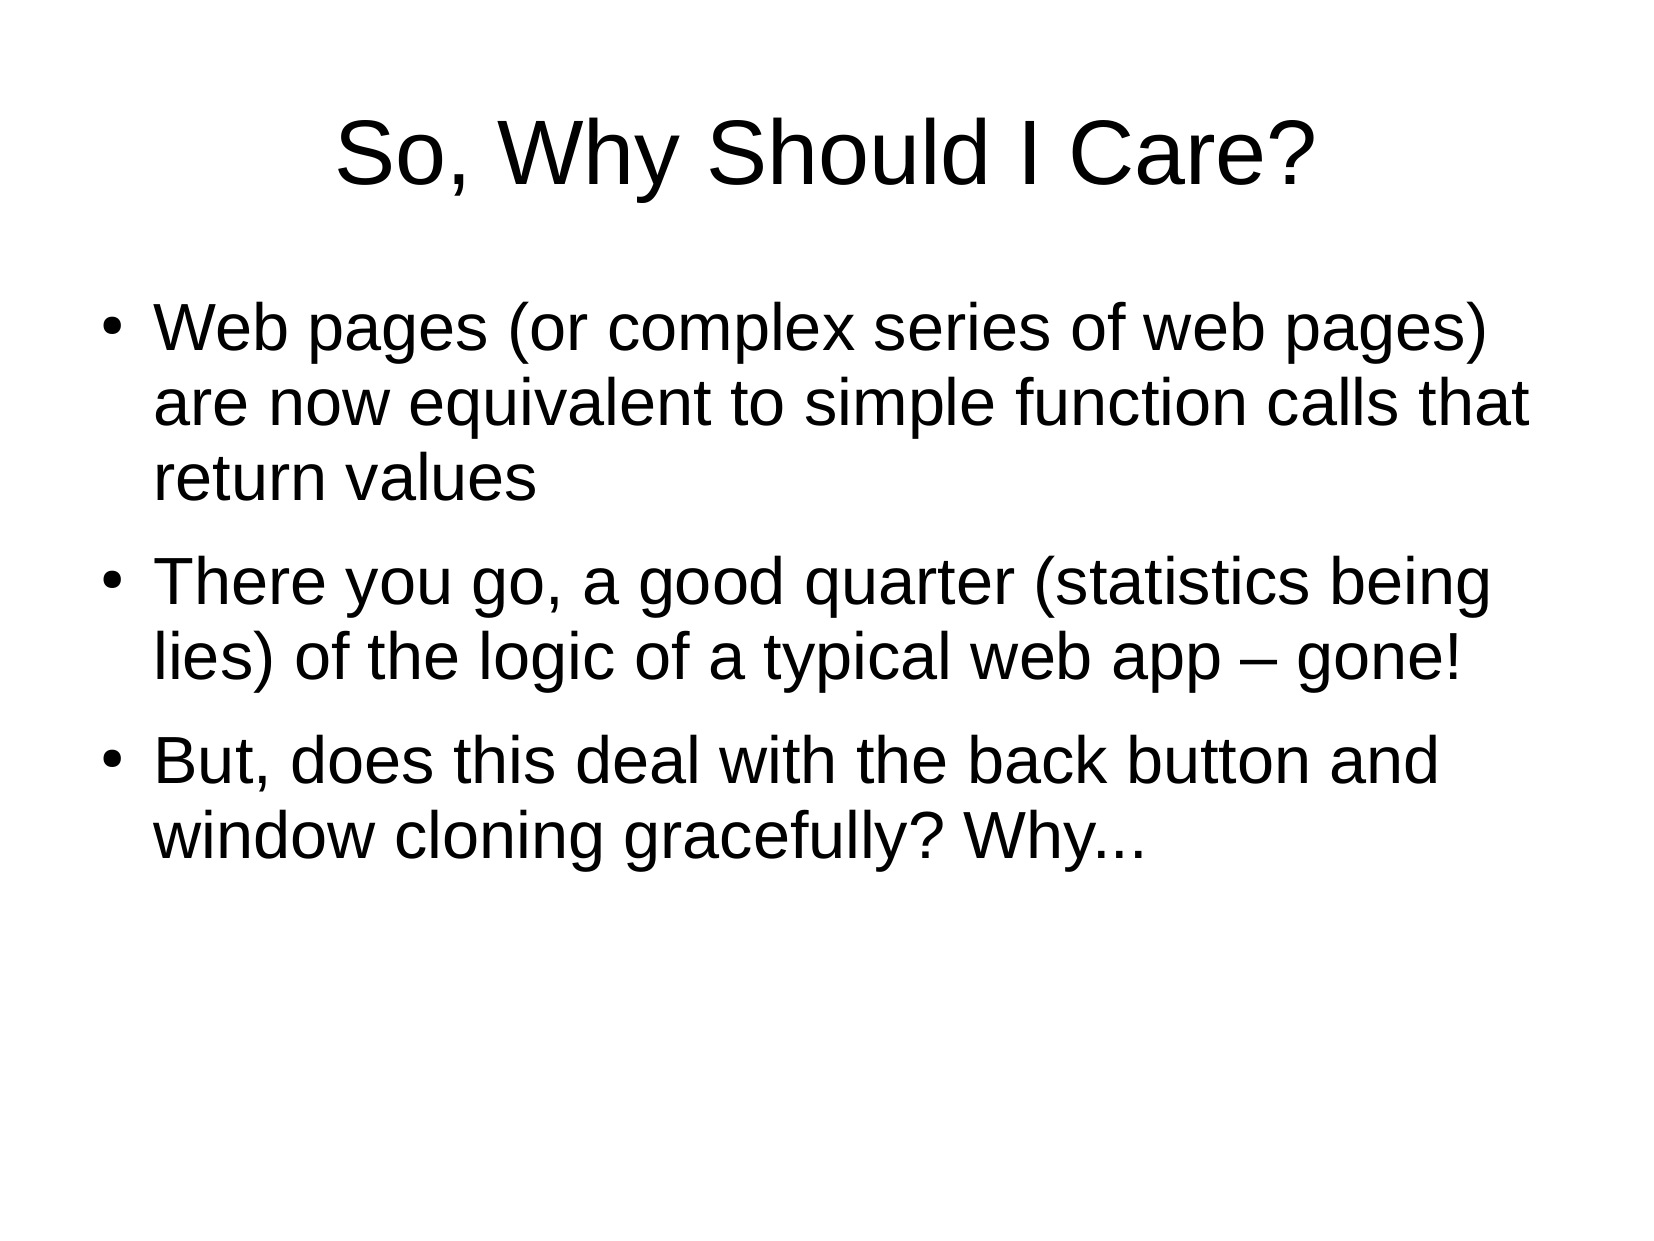

# So, Why Should I Care?
Web pages (or complex series of web pages) are now equivalent to simple function calls that return values
There you go, a good quarter (statistics being lies) of the logic of a typical web app – gone!
But, does this deal with the back button and window cloning gracefully? Why...